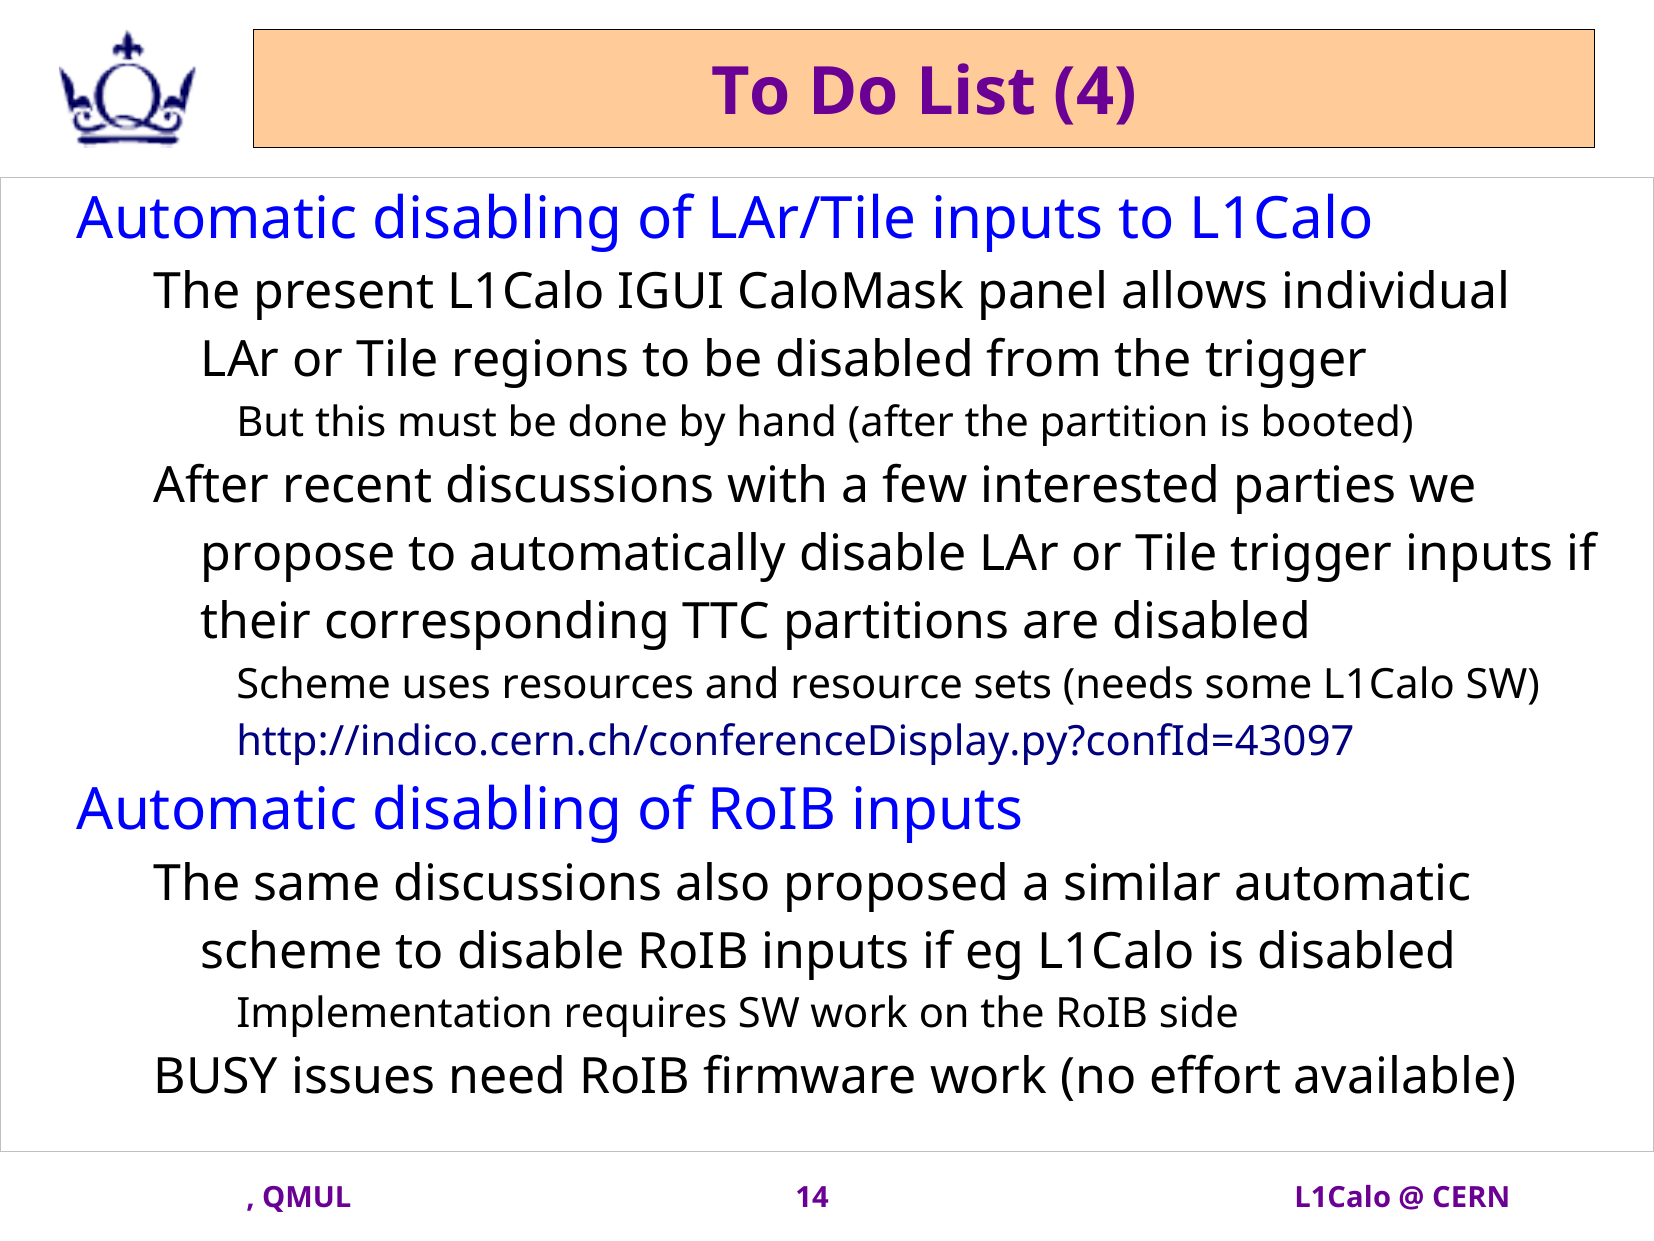

# To Do List (4)
Automatic disabling of LAr/Tile inputs to L1Calo
The present L1Calo IGUI CaloMask panel allows individual LAr or Tile regions to be disabled from the trigger
But this must be done by hand (after the partition is booted)
After recent discussions with a few interested parties we propose to automatically disable LAr or Tile trigger inputs if their corresponding TTC partitions are disabled
Scheme uses resources and resource sets (needs some L1Calo SW)
http://indico.cern.ch/conferenceDisplay.py?confId=43097
Automatic disabling of RoIB inputs
The same discussions also proposed a similar automatic scheme to disable RoIB inputs if eg L1Calo is disabled
Implementation requires SW work on the RoIB side
BUSY issues need RoIB firmware work (no effort available)